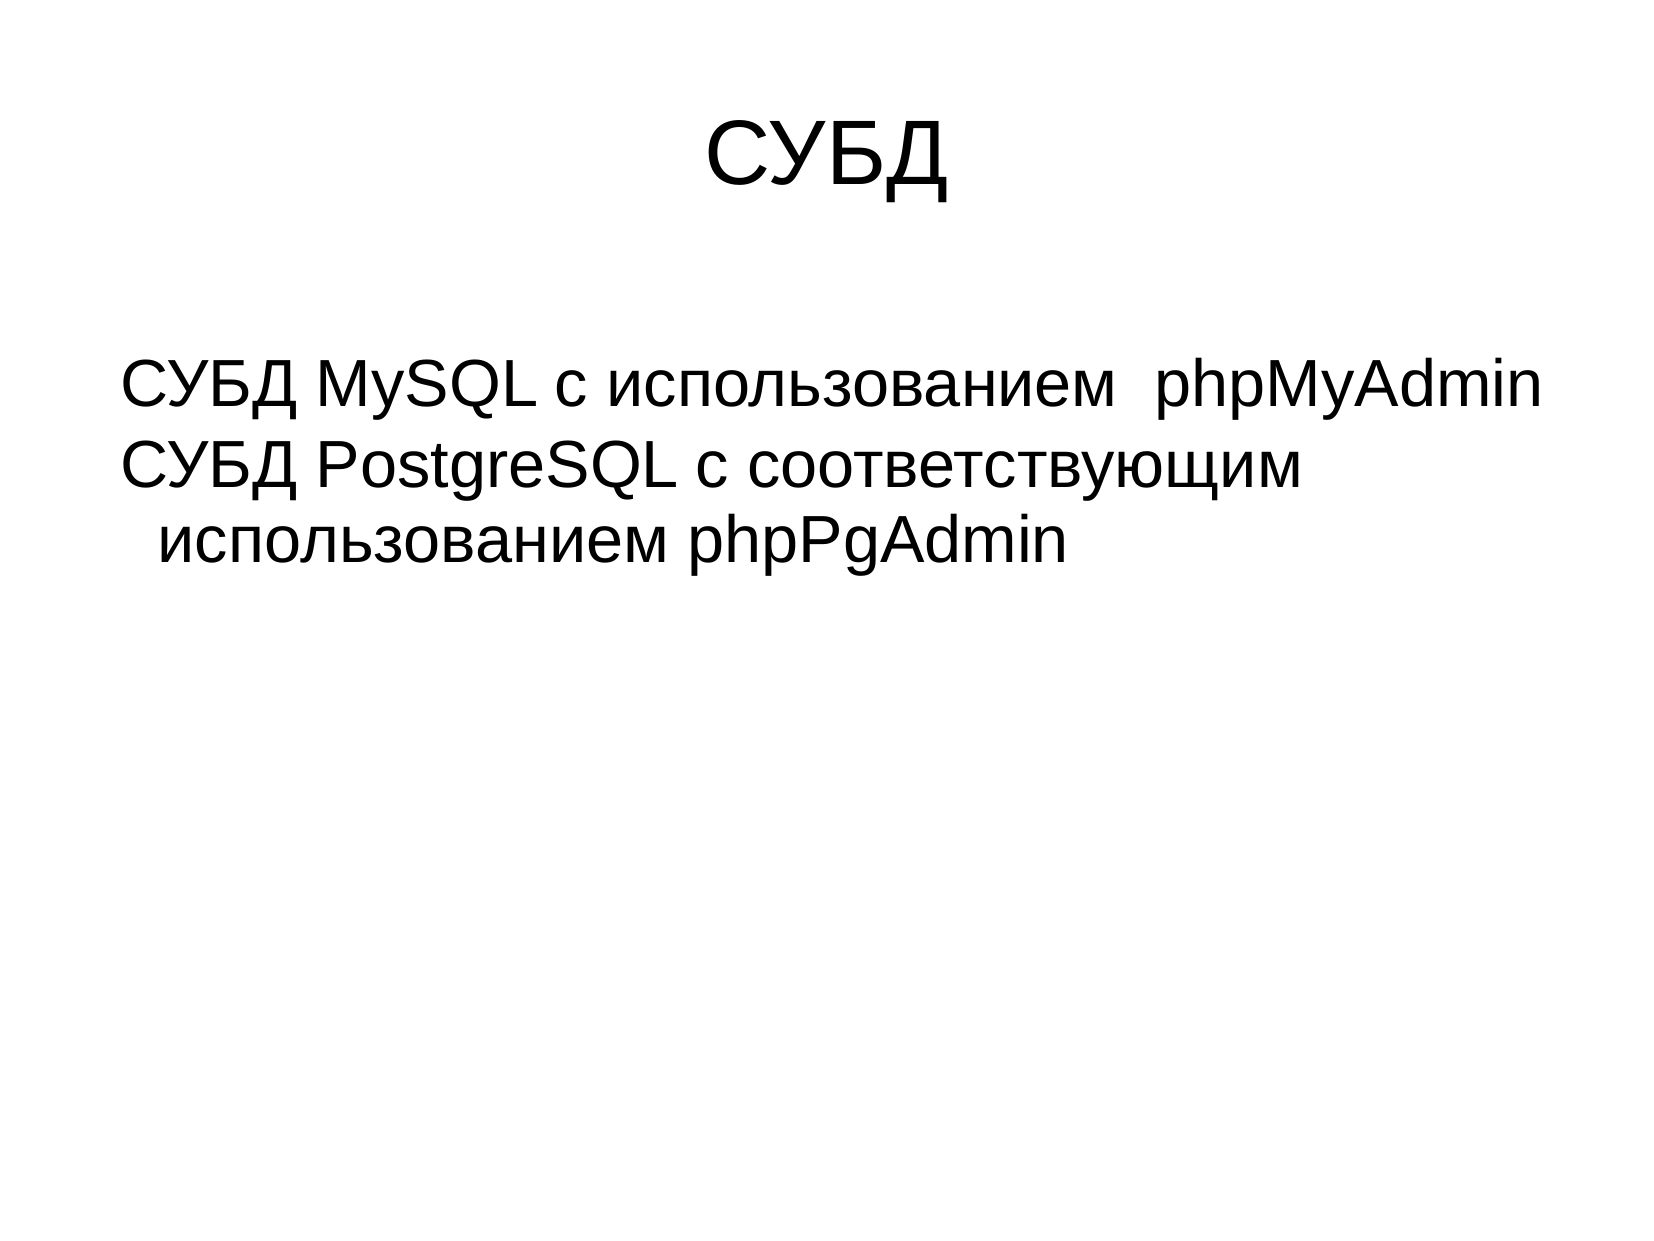

# СУБД
СУБД MySQL с использованием phpMyAdmin
СУБД PostgreSQL с соответствующим использованием phpPgAdmin